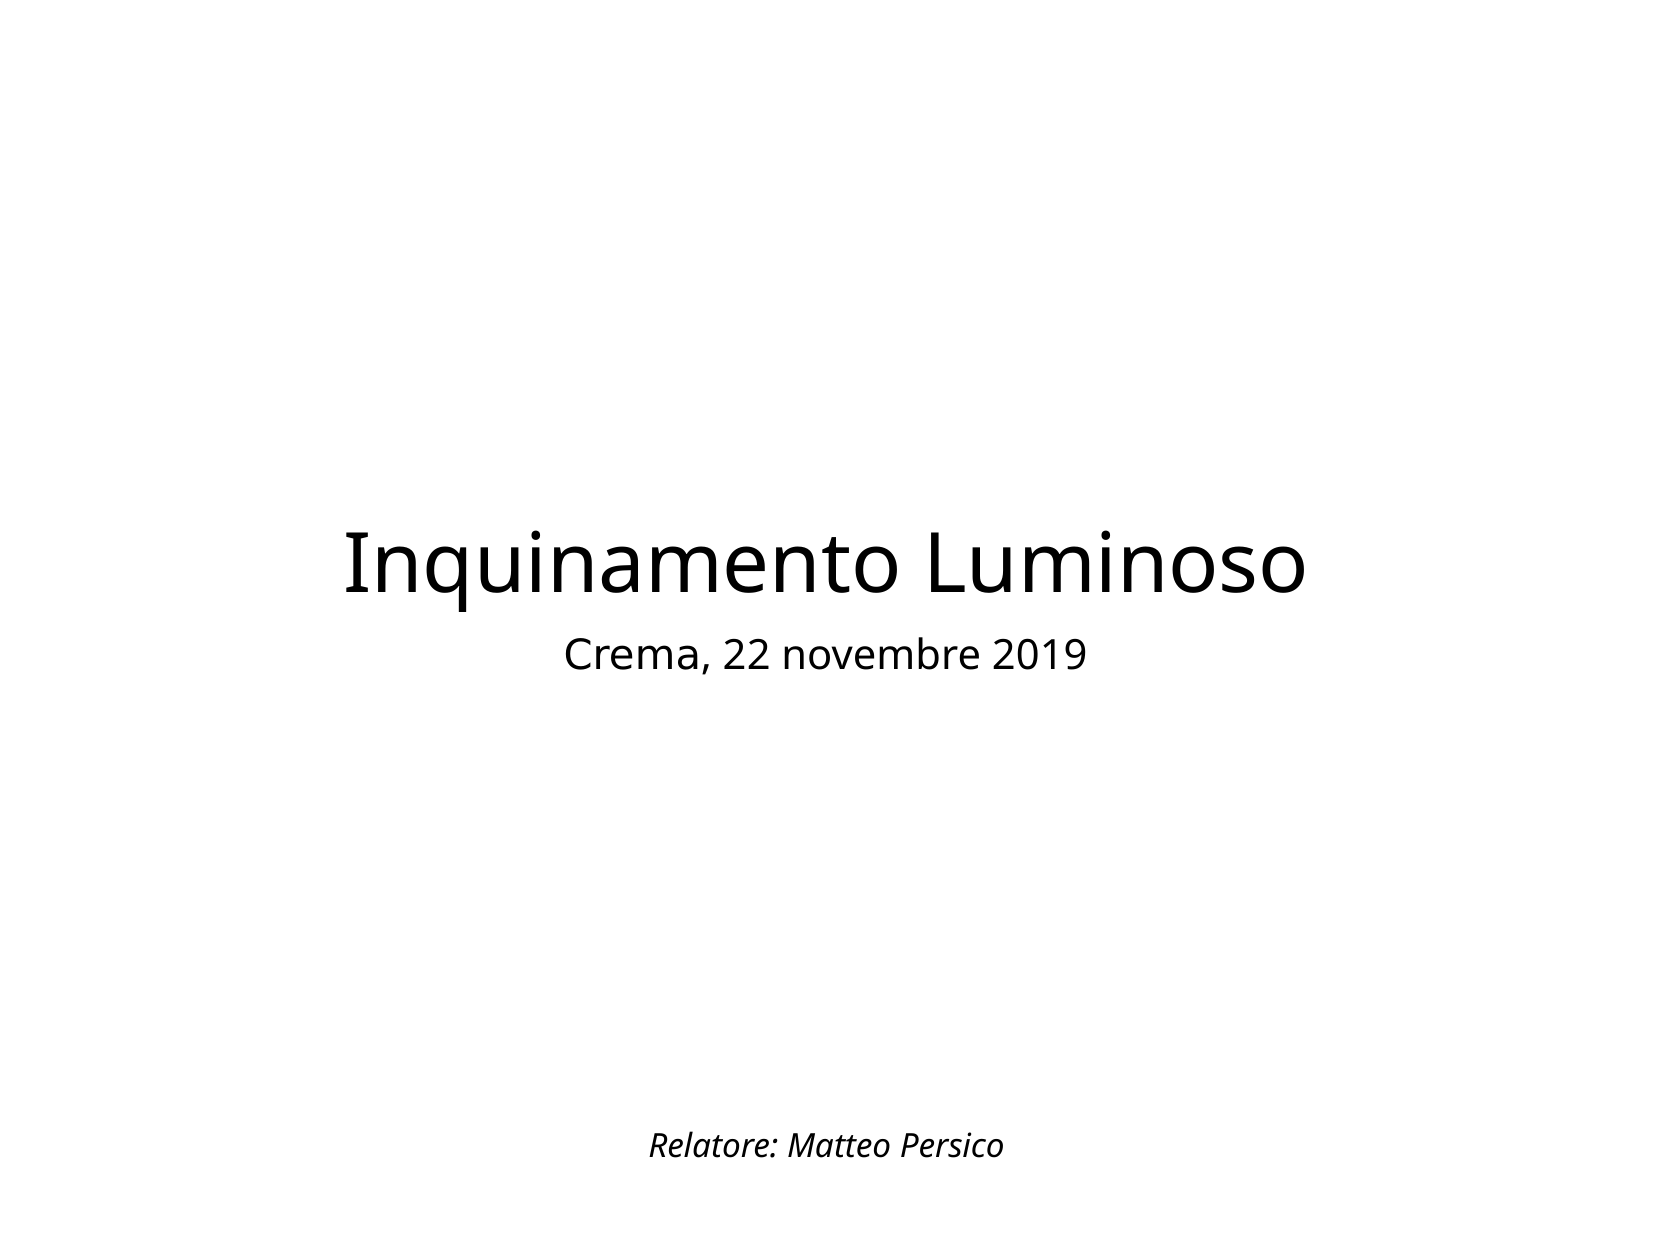

Inquinamento Luminoso
Crema, 22 novembre 2019
Relatore: Matteo Persico